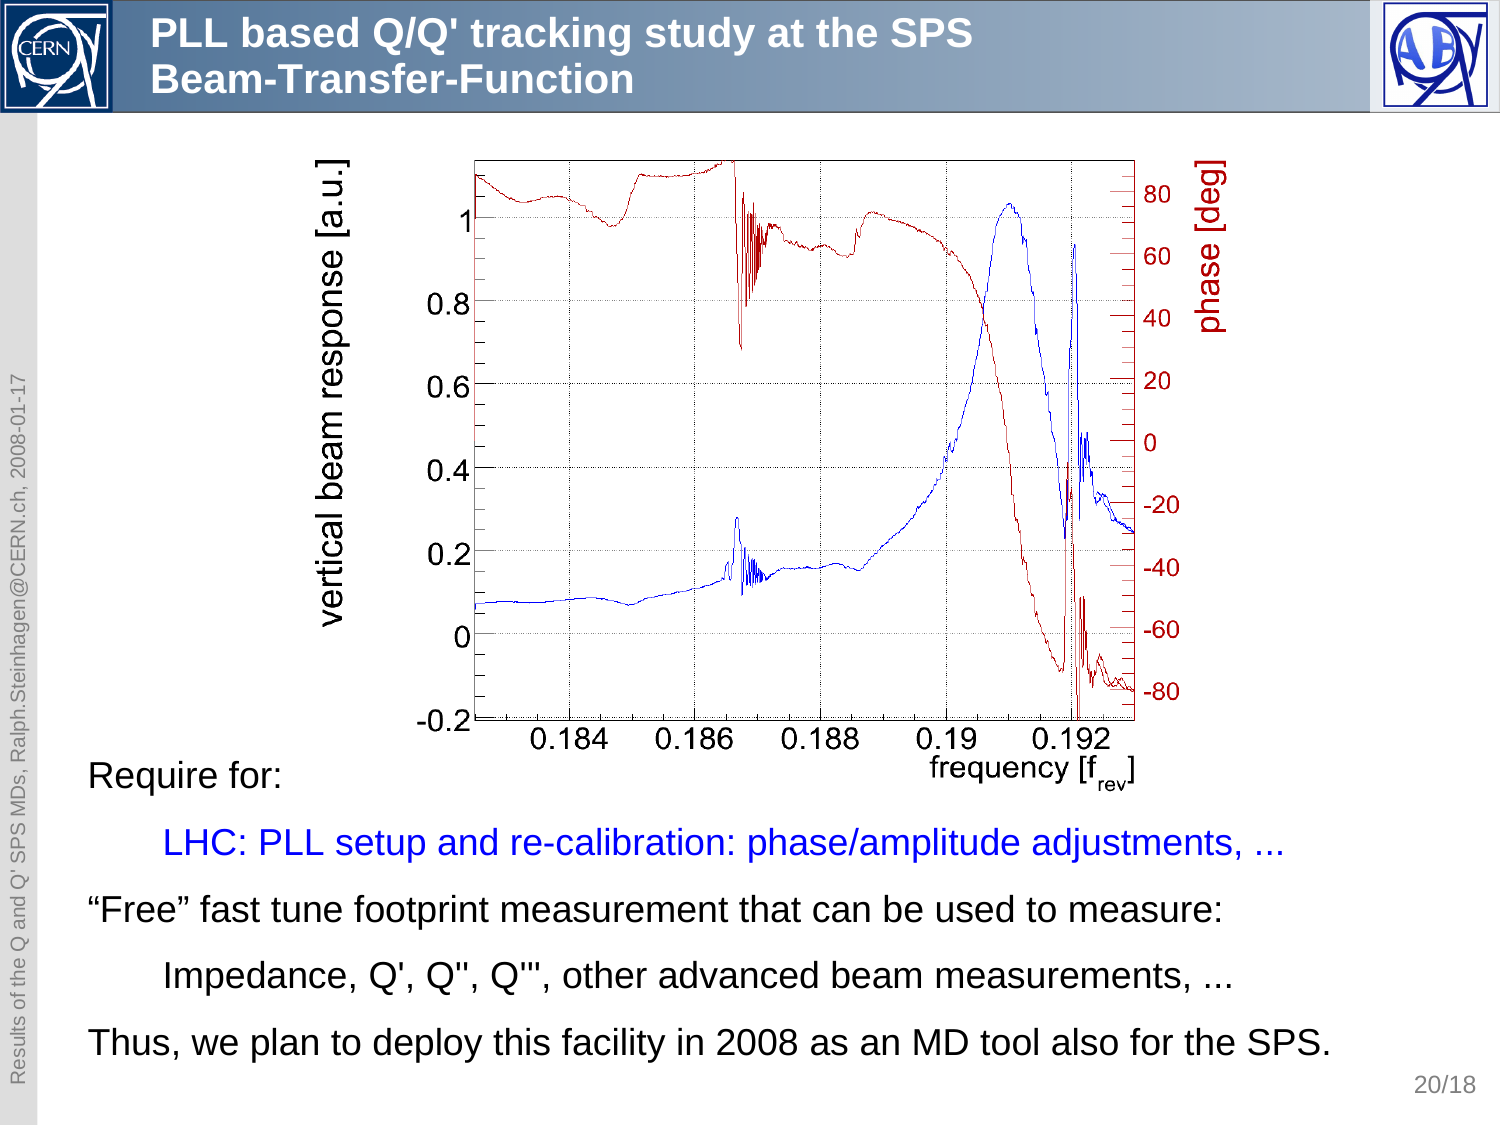

# PLL based Q/Q' tracking study at the SPS Beam-Transfer-Function
Require for:
LHC: PLL setup and re-calibration: phase/amplitude adjustments, ...
“Free” fast tune footprint measurement that can be used to measure:
Impedance, Q', Q'', Q''', other advanced beam measurements, ...
Thus, we plan to deploy this facility in 2008 as an MD tool also for the SPS.